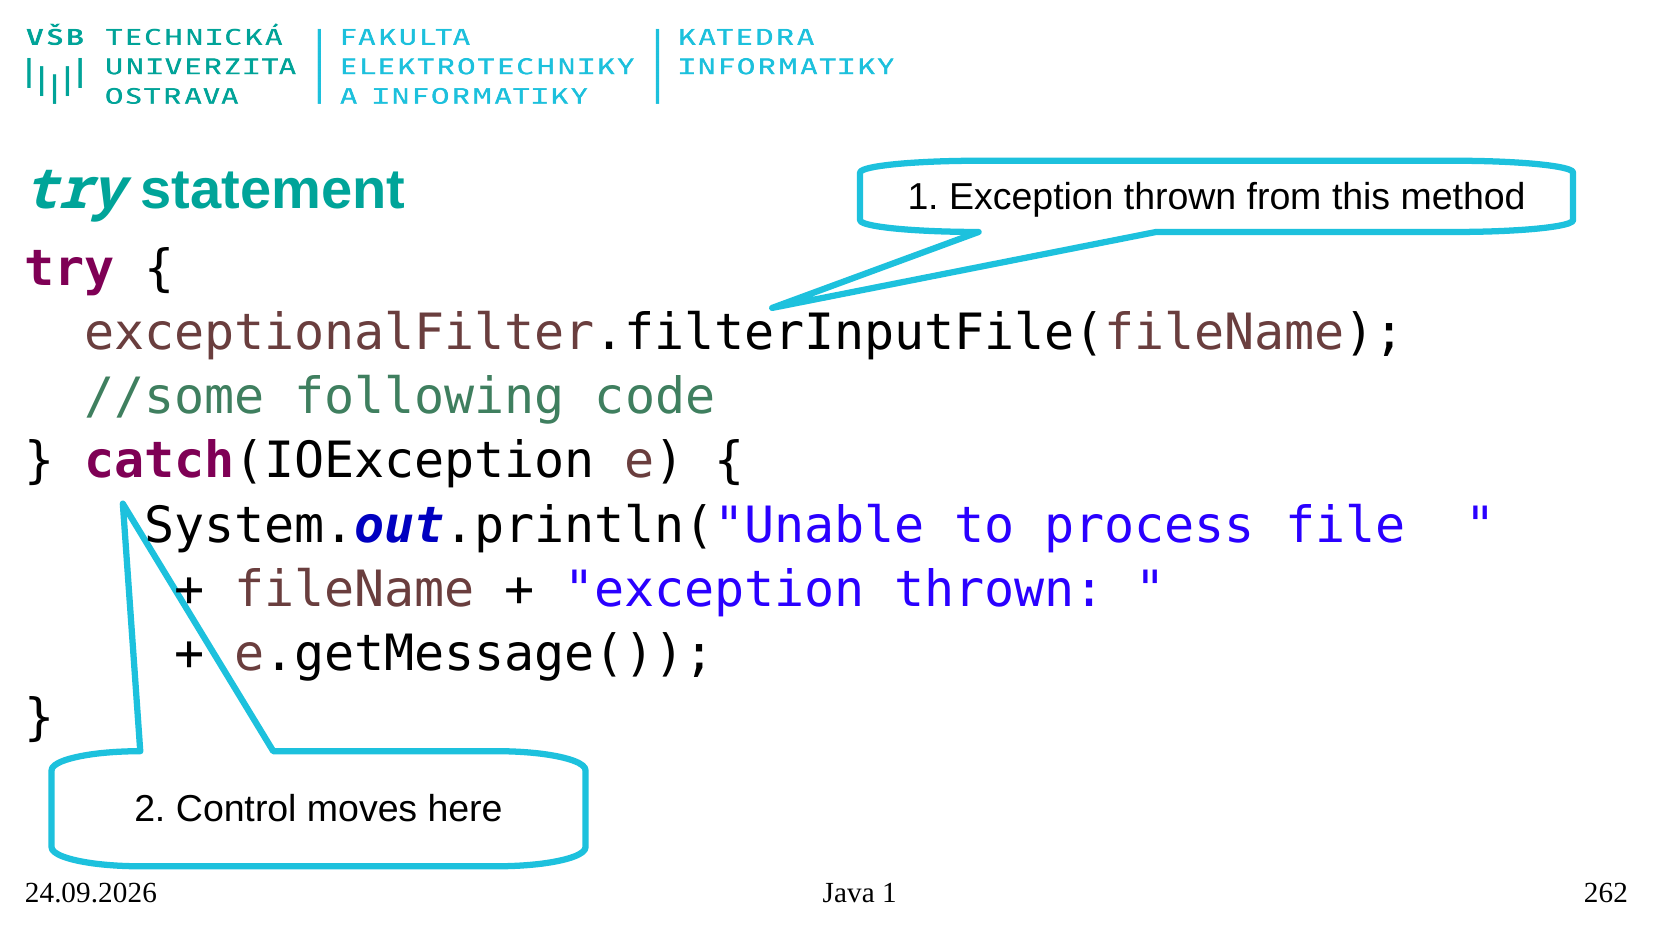

# try statement
1. Exception thrown from this method
try {
 exceptionalFilter.filterInputFile(fileName);
 //some following code
} catch(IOException e) {
 System.out.println("Unable to process file "
 + fileName + "exception thrown: "
 + e.getMessage());
}
2. Control moves here
Java 1
262